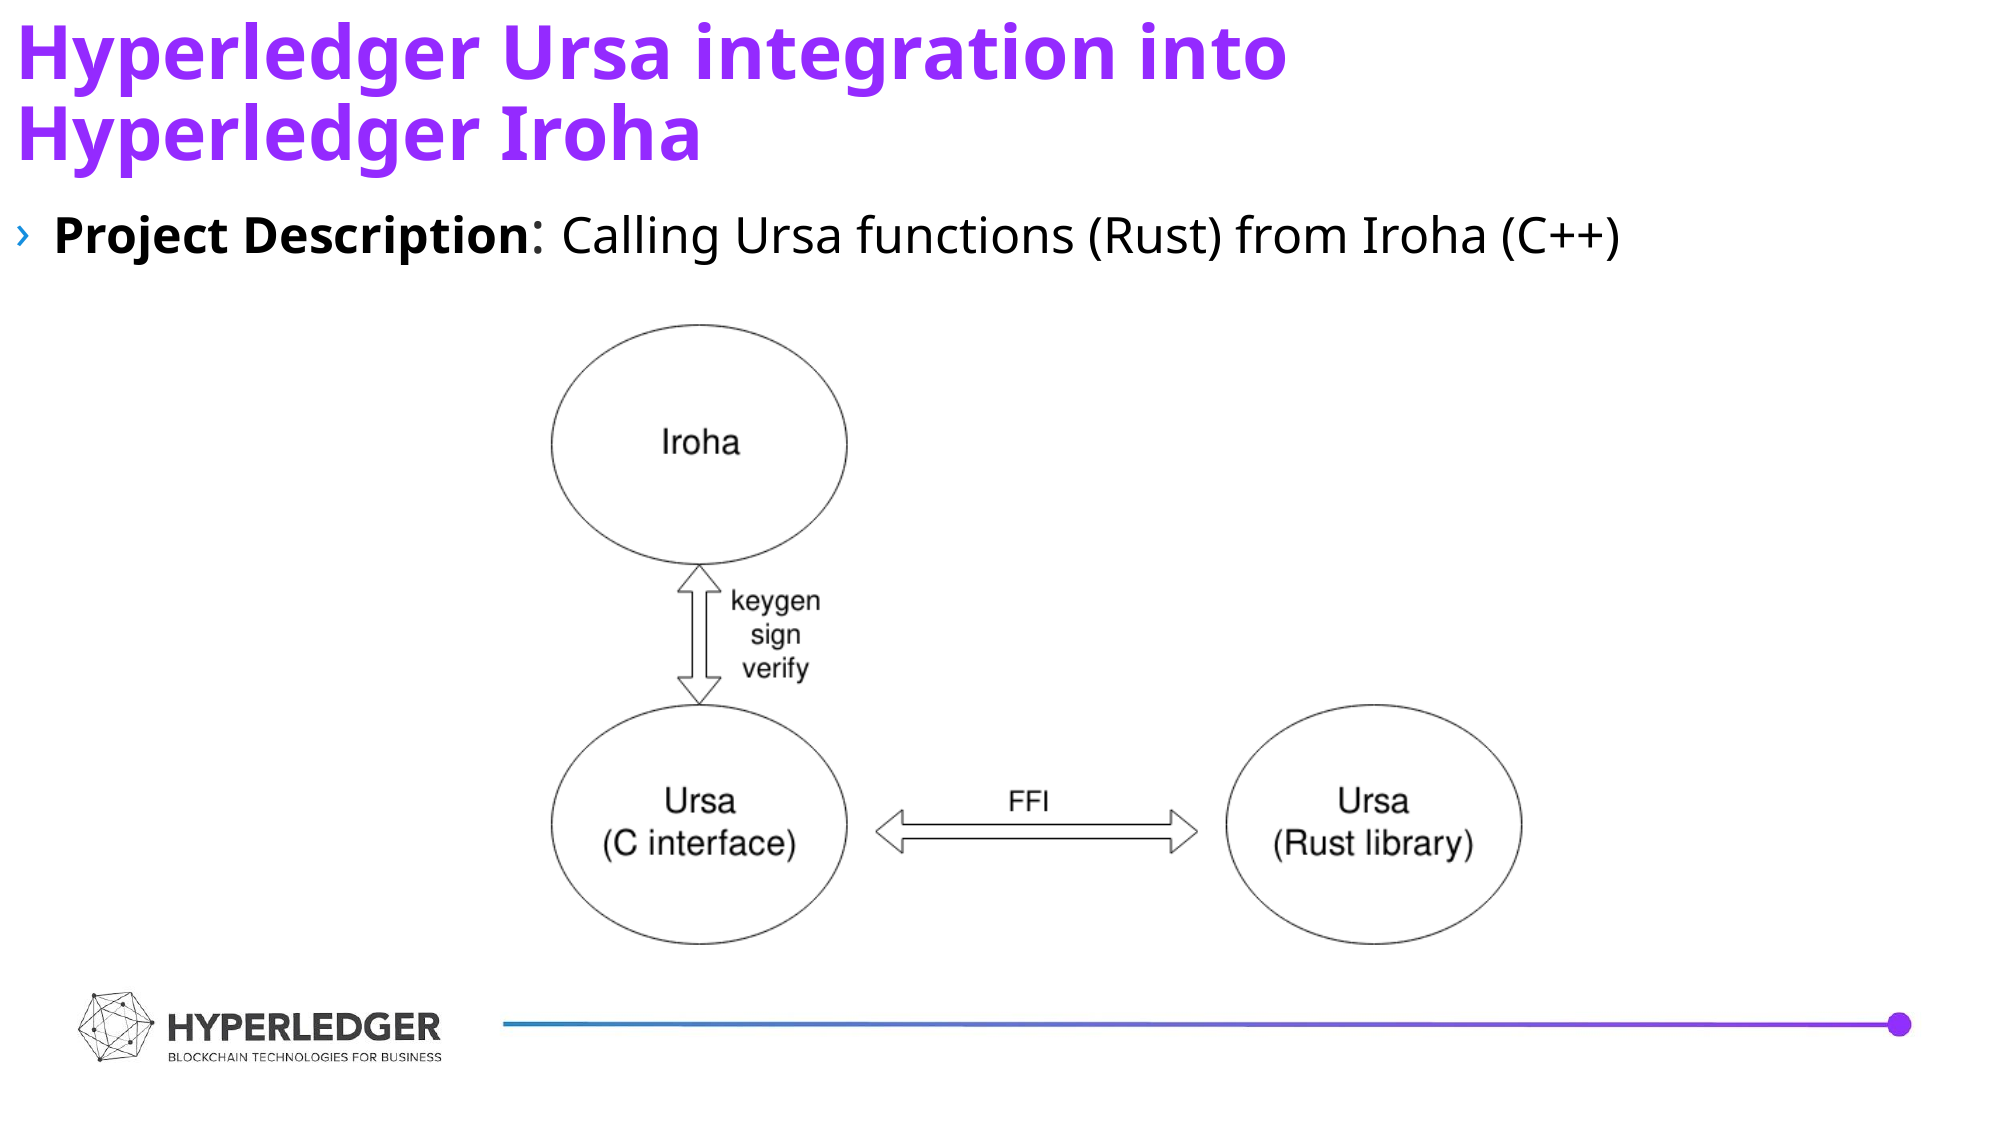

Hyperledger Ursa integration into Hyperledger Iroha
Project Description: Calling Ursa functions (Rust) from Iroha (C++)